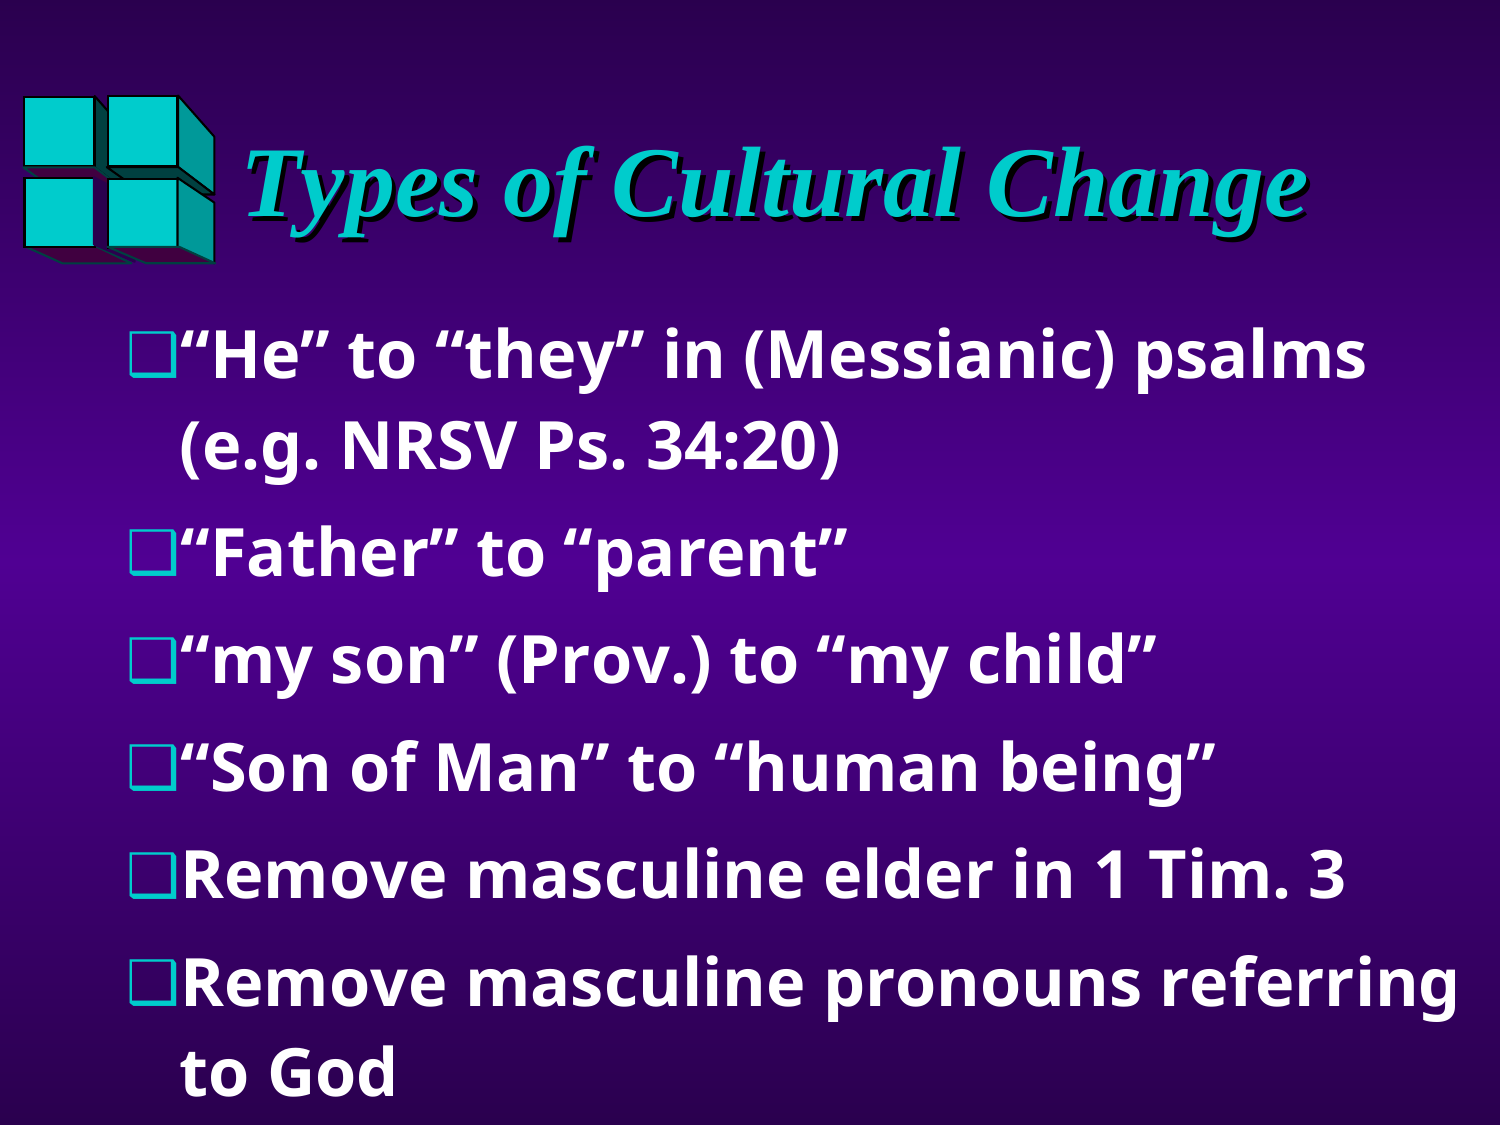

# Types of Cultural Change
“He” to “they” in (Messianic) psalms (e.g. NRSV Ps. 34:20)
“Father” to “parent”
“my son” (Prov.) to “my child”
“Son of Man” to “human being”
Remove masculine elder in 1 Tim. 3
Remove masculine pronouns referring to God